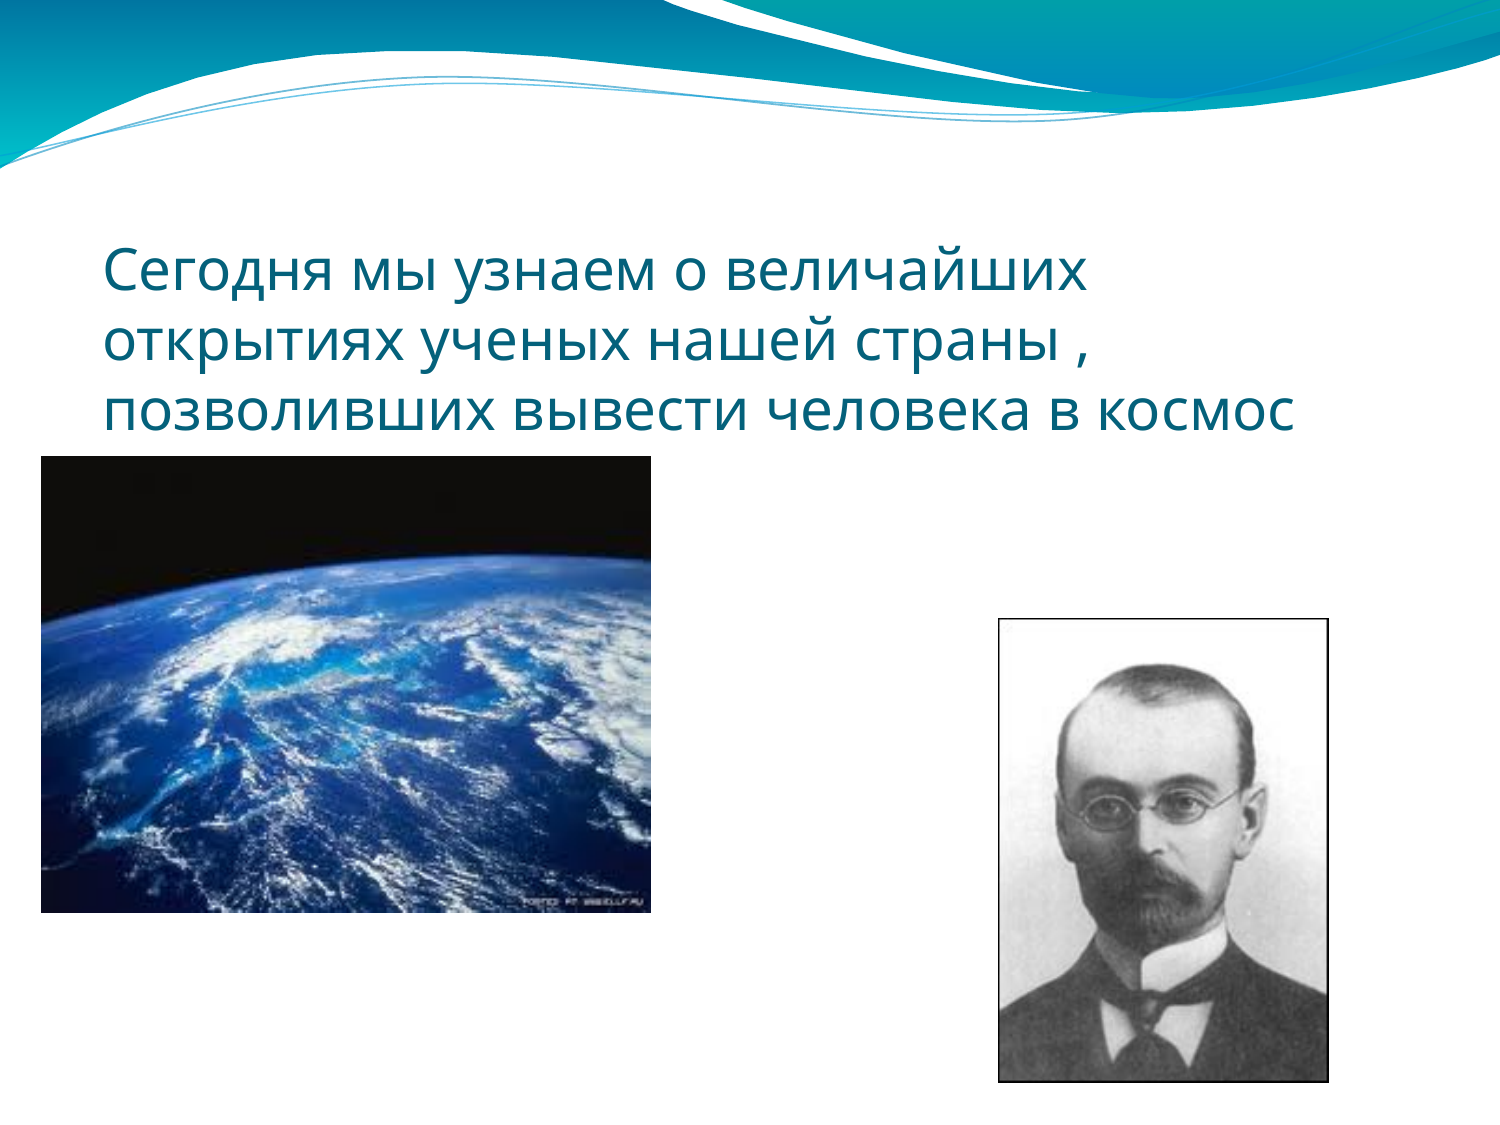

# Сегодня мы узнаем о величайших открытиях ученых нашей страны , позволивших вывести человека в космос